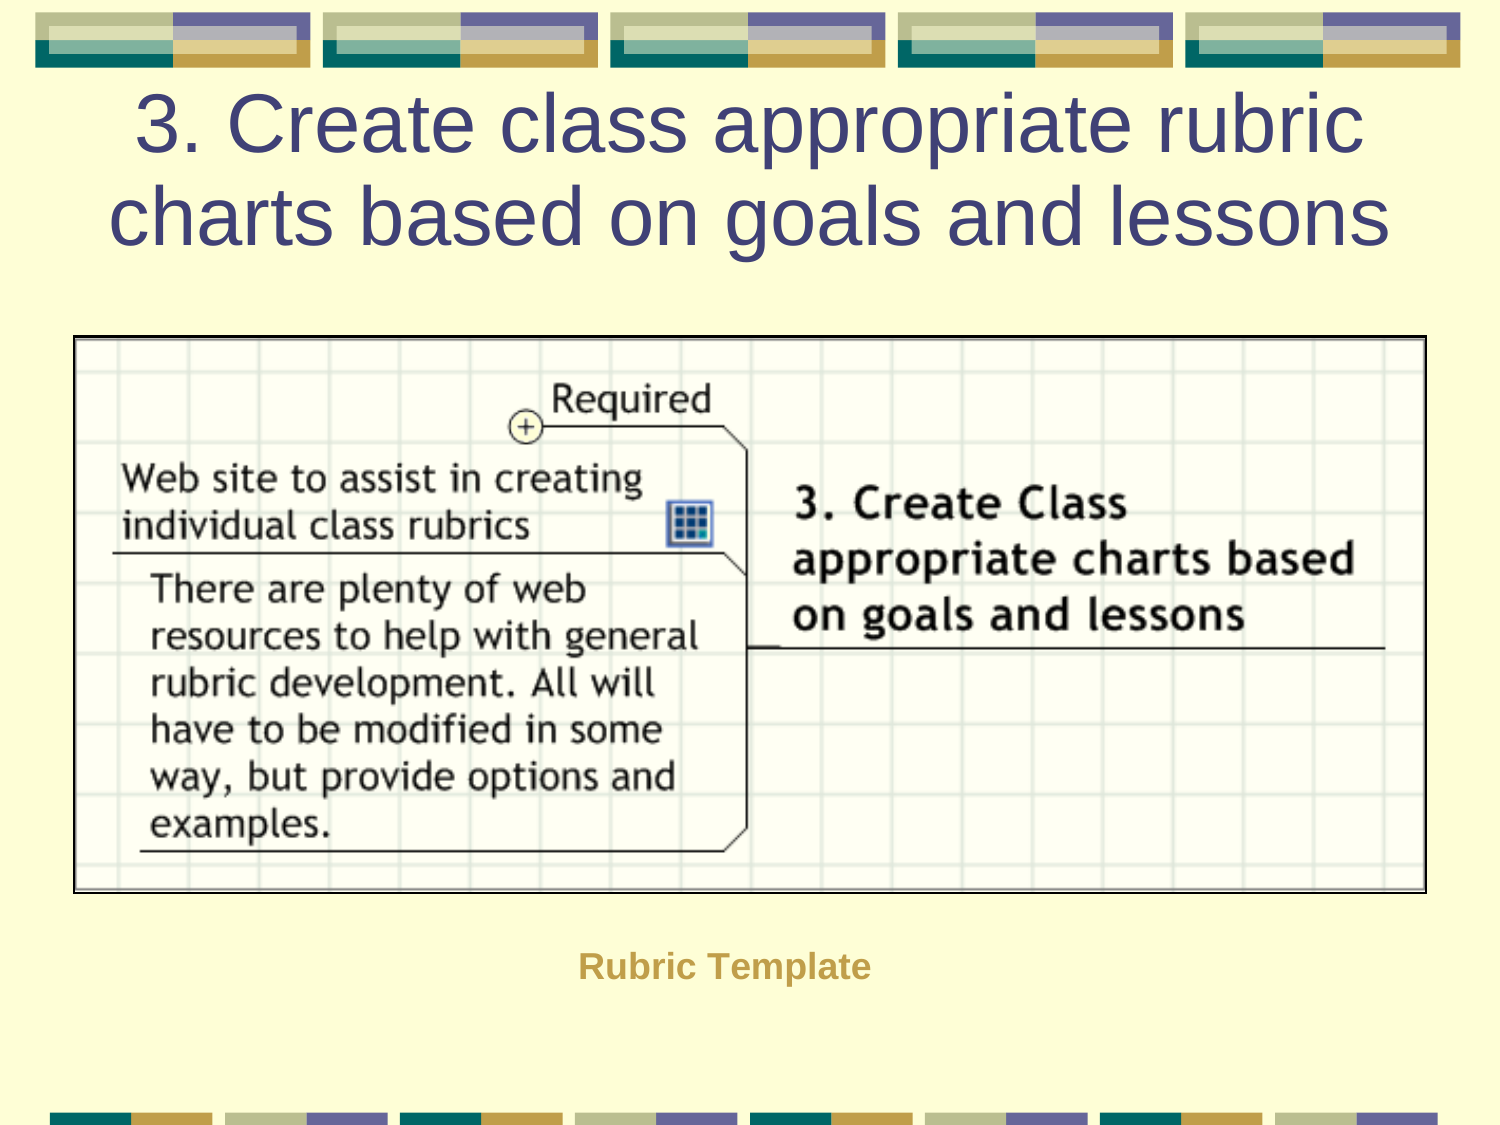

# 3. Create class appropriate rubric charts based on goals and lessons
Rubric Template